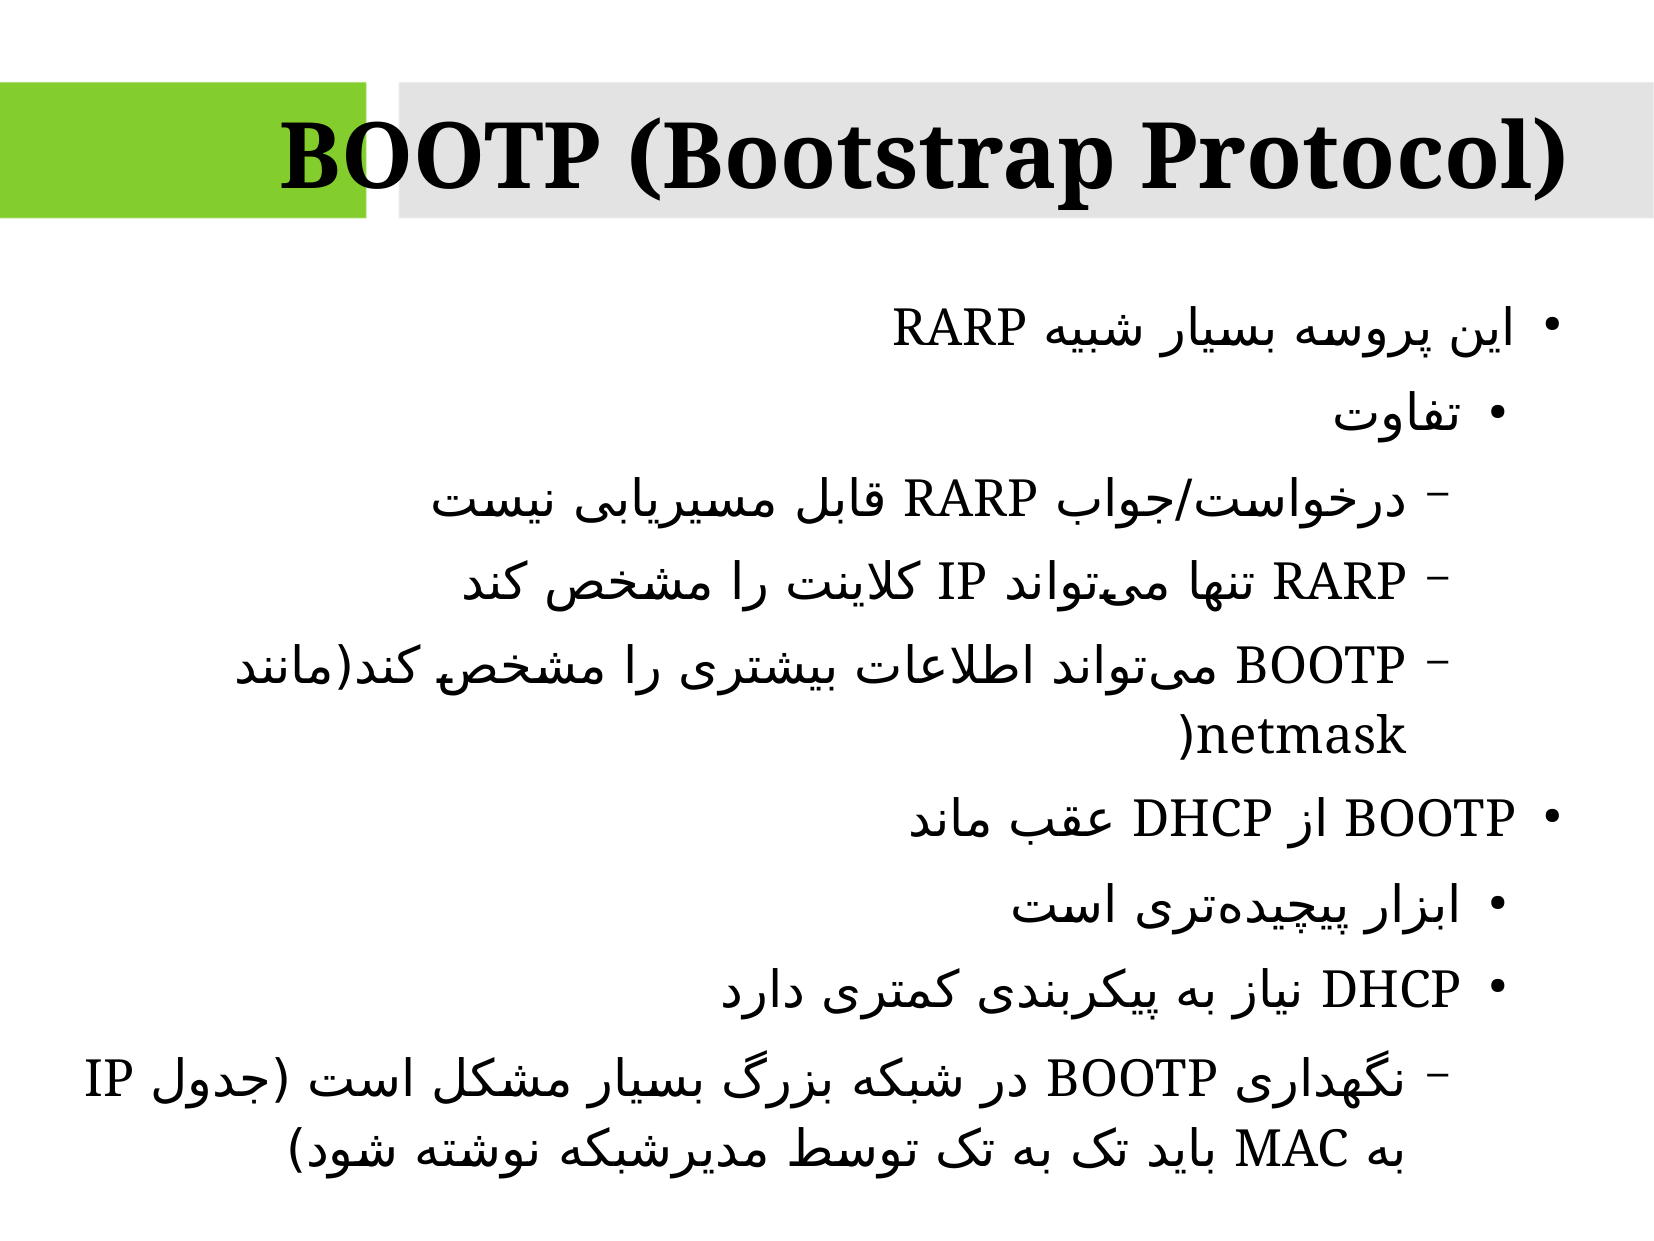

# BOOTP (Bootstrap Protocol)
این پروسه بسیار شبیه RARP
تفاوت
درخواست/جواب RARP قابل مسیریابی نیست
RARP تنها می‌تواند IP کلاینت را مشخص کند
BOOTP می‌تواند اطلاعات بیشتری را مشخص کند(مانند netmask(
BOOTP از DHCP عقب ماند
ابزار پیچیده‌تری است
DHCP نیاز به پیکربندی کمتری دارد
نگهداری BOOTP در شبکه بزرگ بسیار مشکل است (جدول IP به MAC باید تک به تک توسط مدیرشبکه نوشته شود)